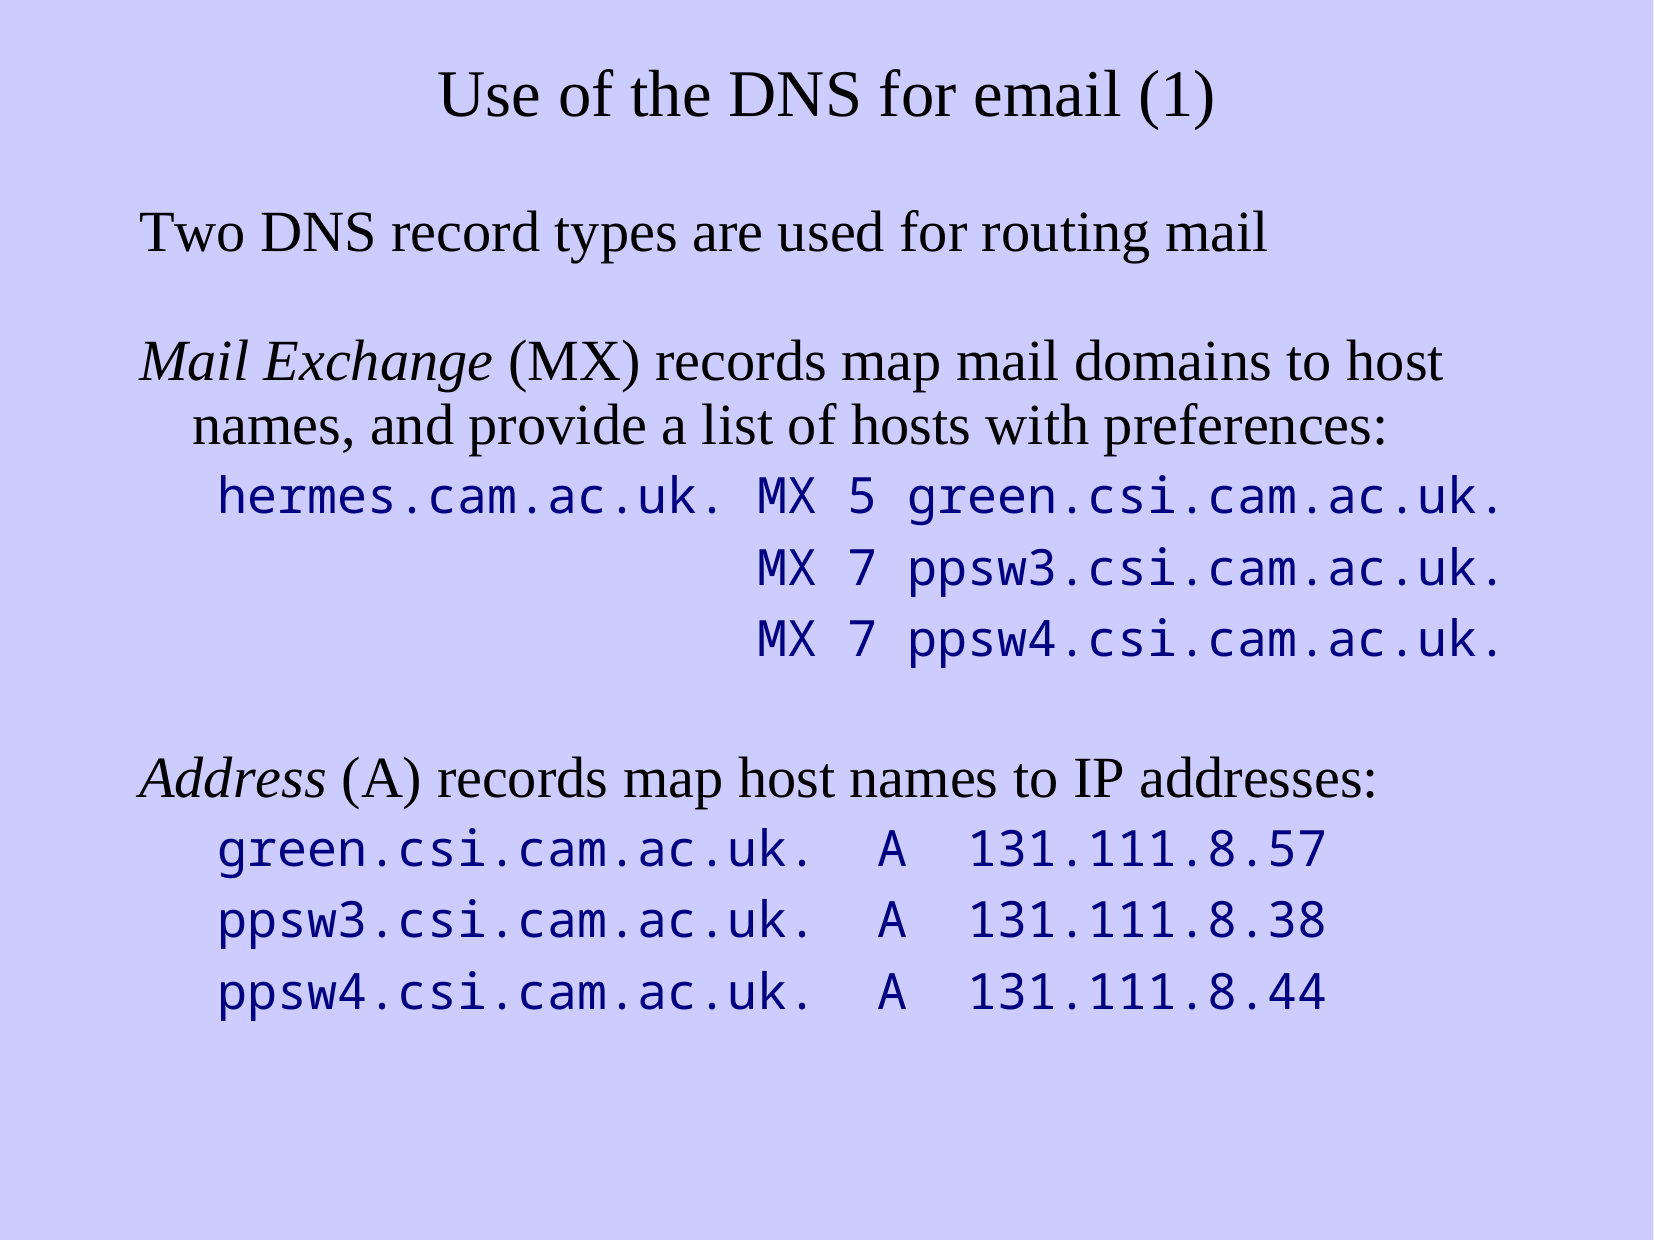

# Use of the DNS for email (1)
Two DNS record types are used for routing mail
Mail Exchange (MX) records map mail domains to host names, and provide a list of hosts with preferences:
hermes.cam.ac.uk. MX 5 green.csi.cam.ac.uk.
 MX 7 ppsw3.csi.cam.ac.uk.
 MX 7 ppsw4.csi.cam.ac.uk.
Address (A) records map host names to IP addresses:
green.csi.cam.ac.uk. A 131.111.8.57
ppsw3.csi.cam.ac.uk. A 131.111.8.38
ppsw4.csi.cam.ac.uk. A 131.111.8.44